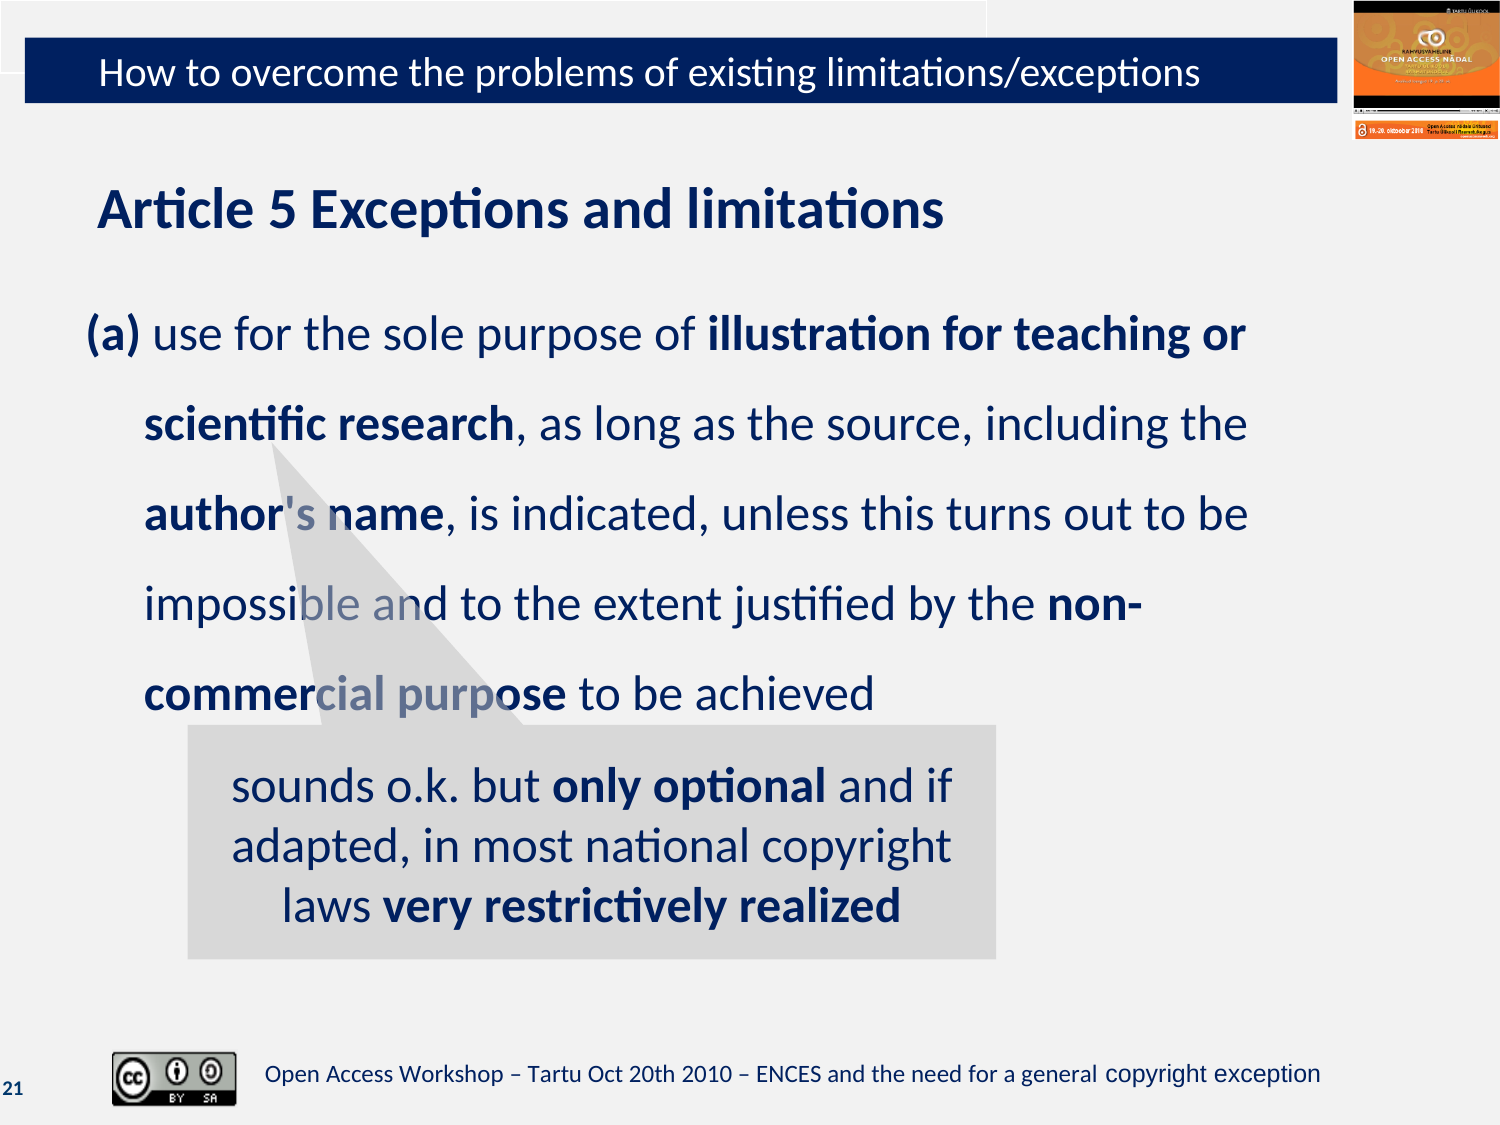

How to overcome the problems of existing limitations/exceptions
Article 5 Exceptions and limitations
(a) use for the sole purpose of illustration for teaching or scientific research, as long as the source, including the author's name, is indicated, unless this turns out to be impossible and to the extent justified by the non-commercial purpose to be achieved
sounds o.k. but only optional and if adapted, in most national copyright laws very restrictively realized